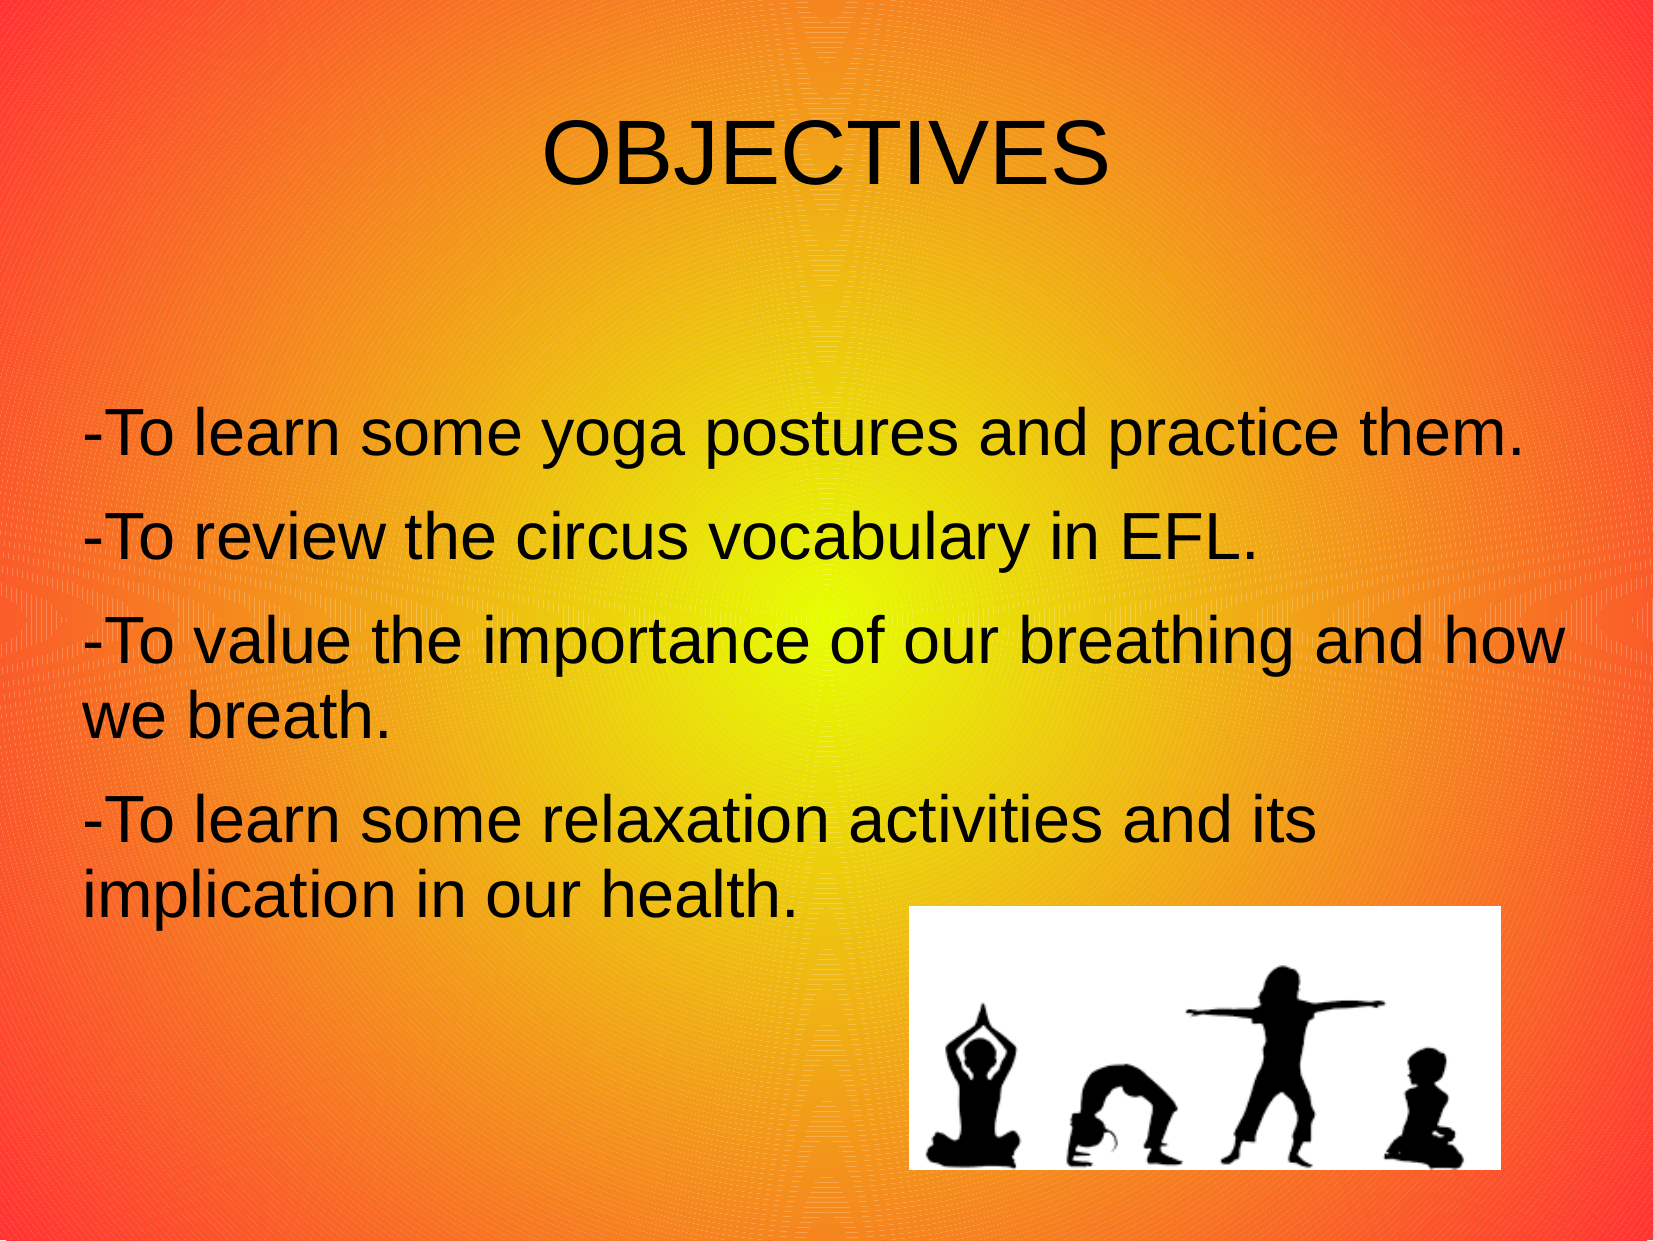

# OBJECTIVES
-To learn some yoga postures and practice them.
-To review the circus vocabulary in EFL.
-To value the importance of our breathing and how we breath.
-To learn some relaxation activities and its implication in our health.